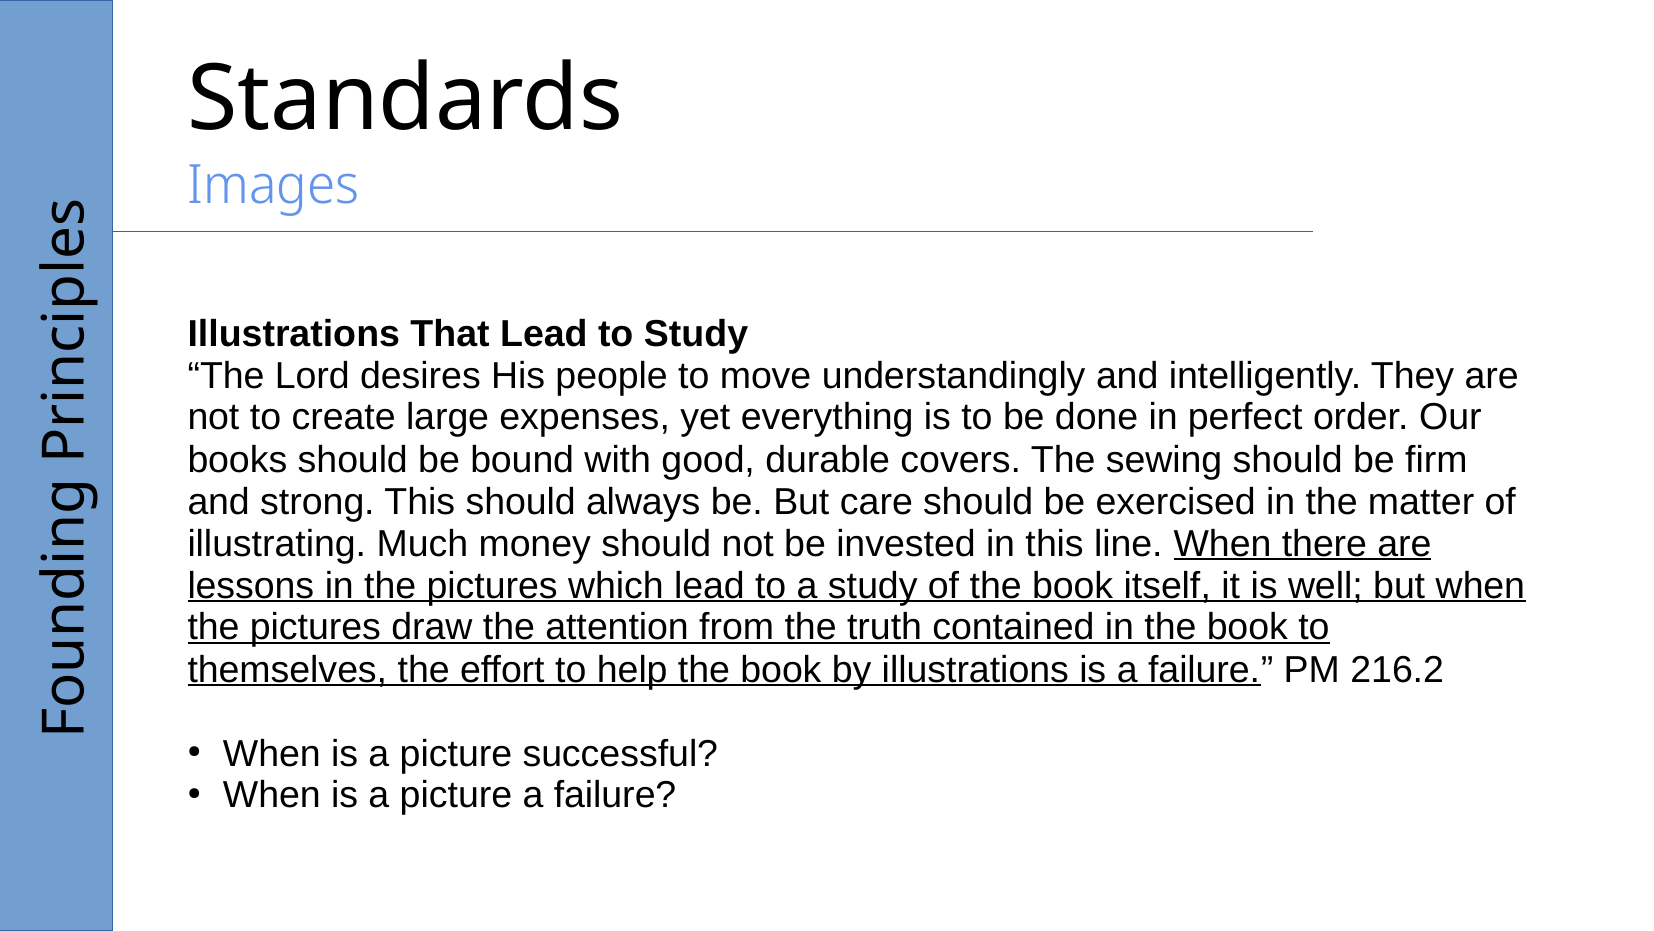

# Standards
Images
Illustrations That Lead to Study
“The Lord desires His people to move understandingly and intelligently. They are not to create large expenses, yet everything is to be done in perfect order. Our books should be bound with good, durable covers. The sewing should be firm and strong. This should always be. But care should be exercised in the matter of illustrating. Much money should not be invested in this line. When there are lessons in the pictures which lead to a study of the book itself, it is well; but when the pictures draw the attention from the truth contained in the book to themselves, the effort to help the book by illustrations is a failure.” PM 216.2
When is a picture successful?
When is a picture a failure?
Founding Principles